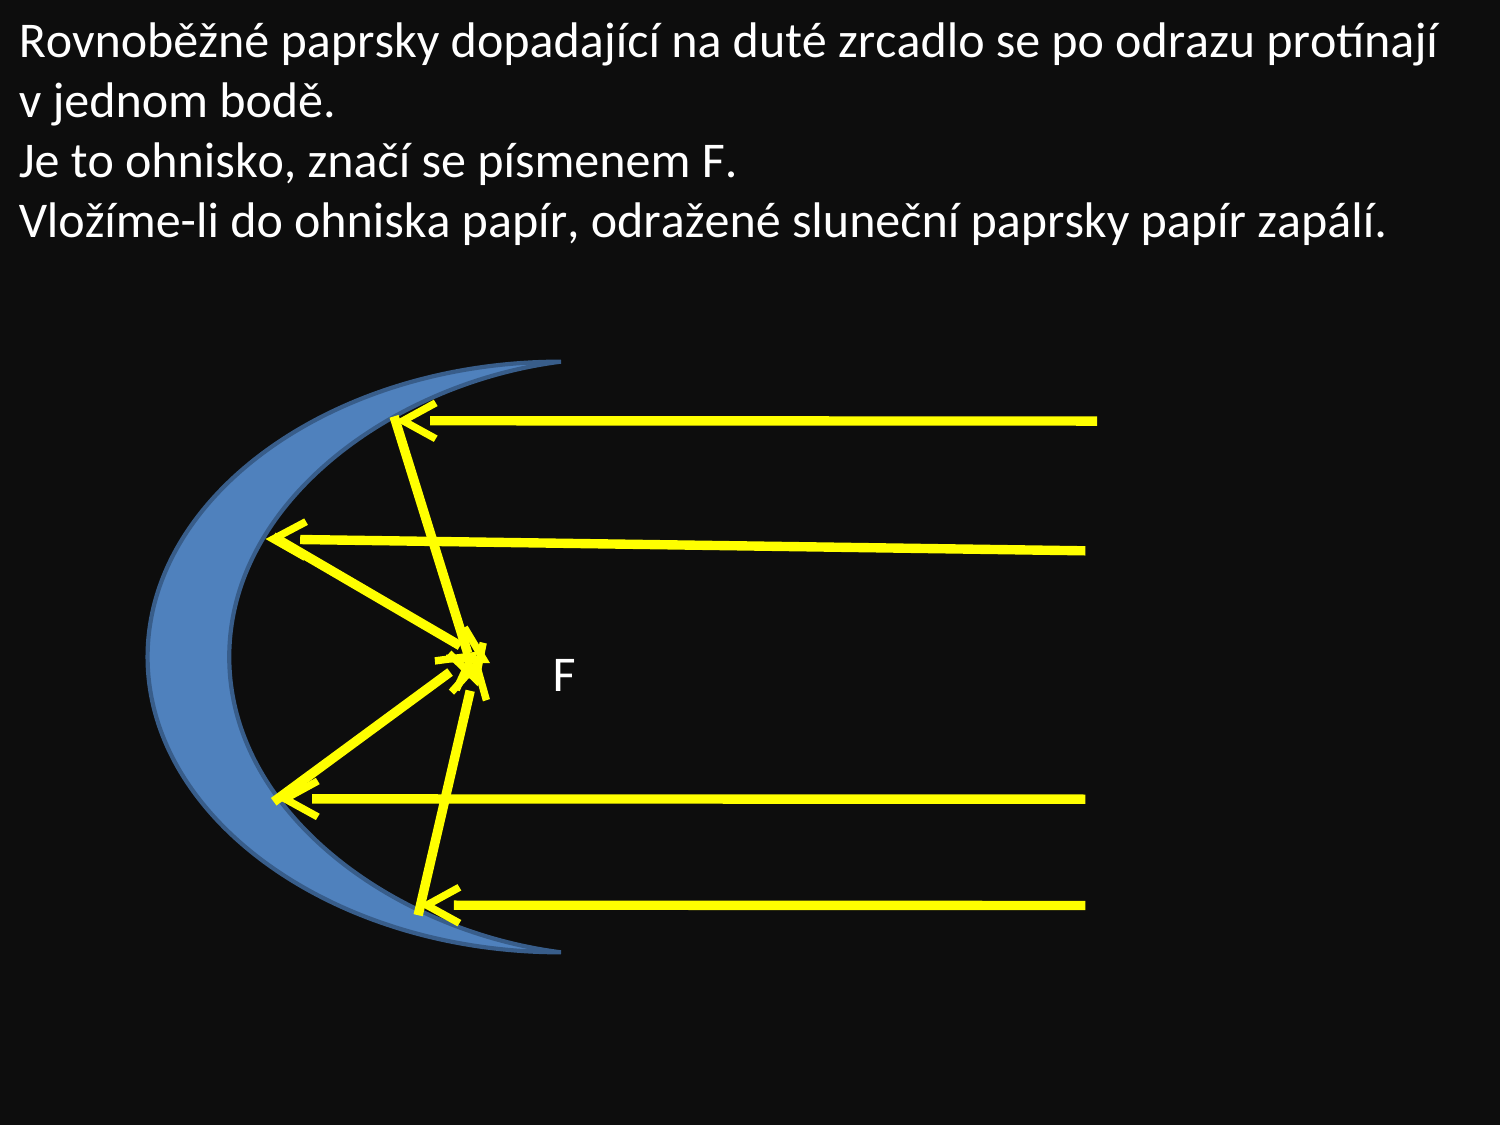

Rovnoběžné paprsky dopadající na duté zrcadlo se po odrazu protínají
v jednom bodě.
Je to ohnisko, značí se písmenem F.
Vložíme-li do ohniska papír, odražené sluneční paprsky papír zapálí.
F